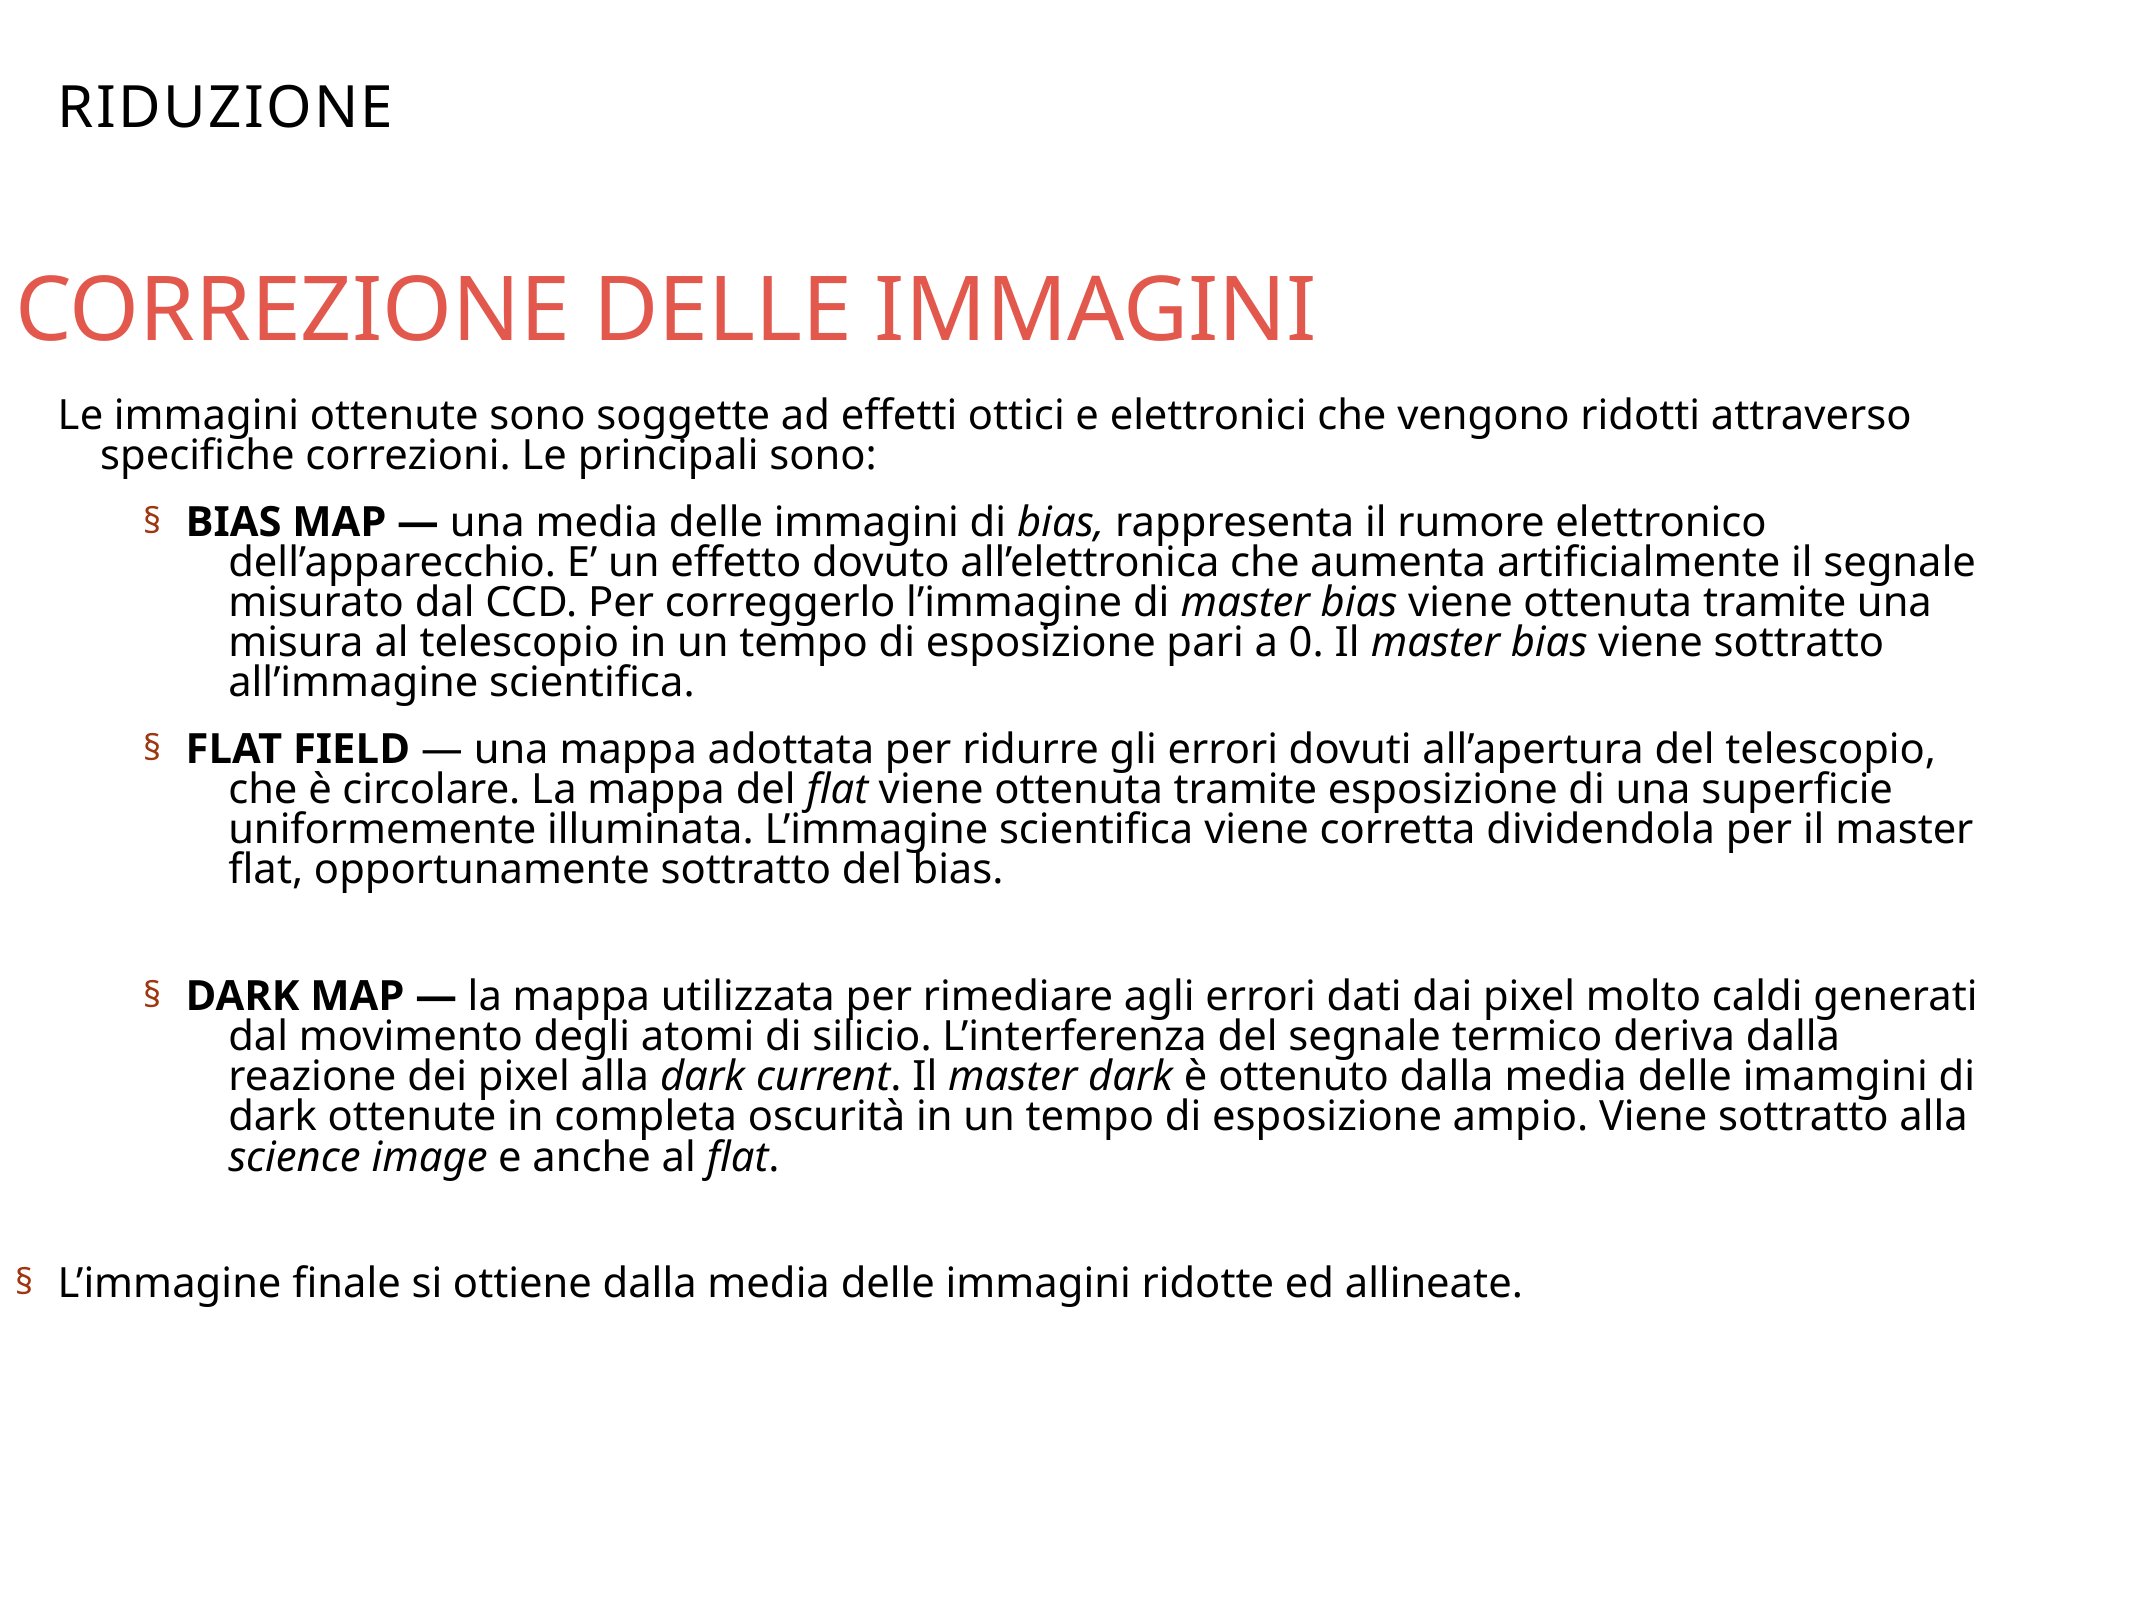

# Riduzione
Correzione delle immagini
Le immagini ottenute sono soggette ad effetti ottici e elettronici che vengono ridotti attraverso specifiche correzioni. Le principali sono:
BIAS MAP — una media delle immagini di bias, rappresenta il rumore elettronico dell’apparecchio. E’ un effetto dovuto all’elettronica che aumenta artificialmente il segnale misurato dal CCD. Per correggerlo l’immagine di master bias viene ottenuta tramite una misura al telescopio in un tempo di esposizione pari a 0. Il master bias viene sottratto all’immagine scientifica.
FLAT FIELD — una mappa adottata per ridurre gli errori dovuti all’apertura del telescopio, che è circolare. La mappa del flat viene ottenuta tramite esposizione di una superficie uniformemente illuminata. L’immagine scientifica viene corretta dividendola per il master flat, opportunamente sottratto del bias.
DARK MAP — la mappa utilizzata per rimediare agli errori dati dai pixel molto caldi generati dal movimento degli atomi di silicio. L’interferenza del segnale termico deriva dalla reazione dei pixel alla dark current. Il master dark è ottenuto dalla media delle imamgini di dark ottenute in completa oscurità in un tempo di esposizione ampio. Viene sottratto alla science image e anche al flat.
L’immagine finale si ottiene dalla media delle immagini ridotte ed allineate.